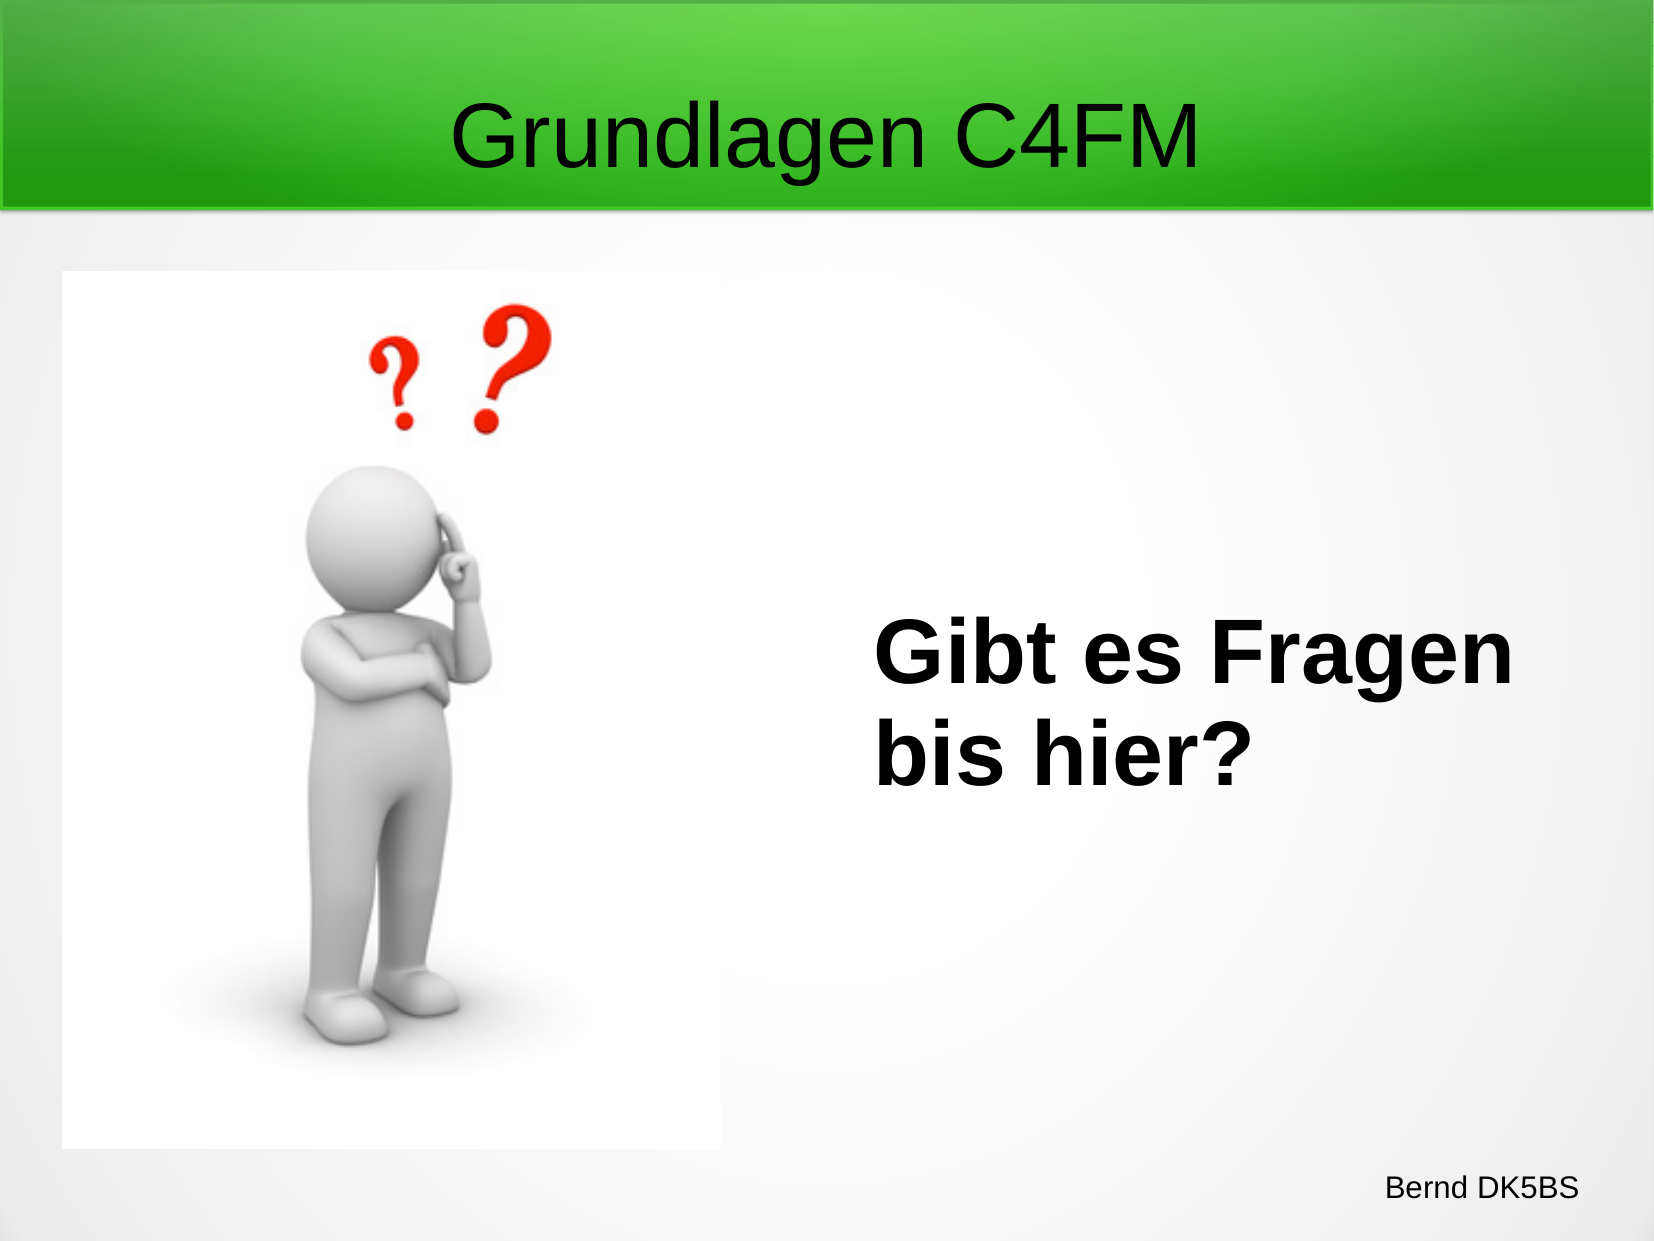

# Grundlagen C4FM
Gibt es Fragen bis hier?
Bernd DK5BS